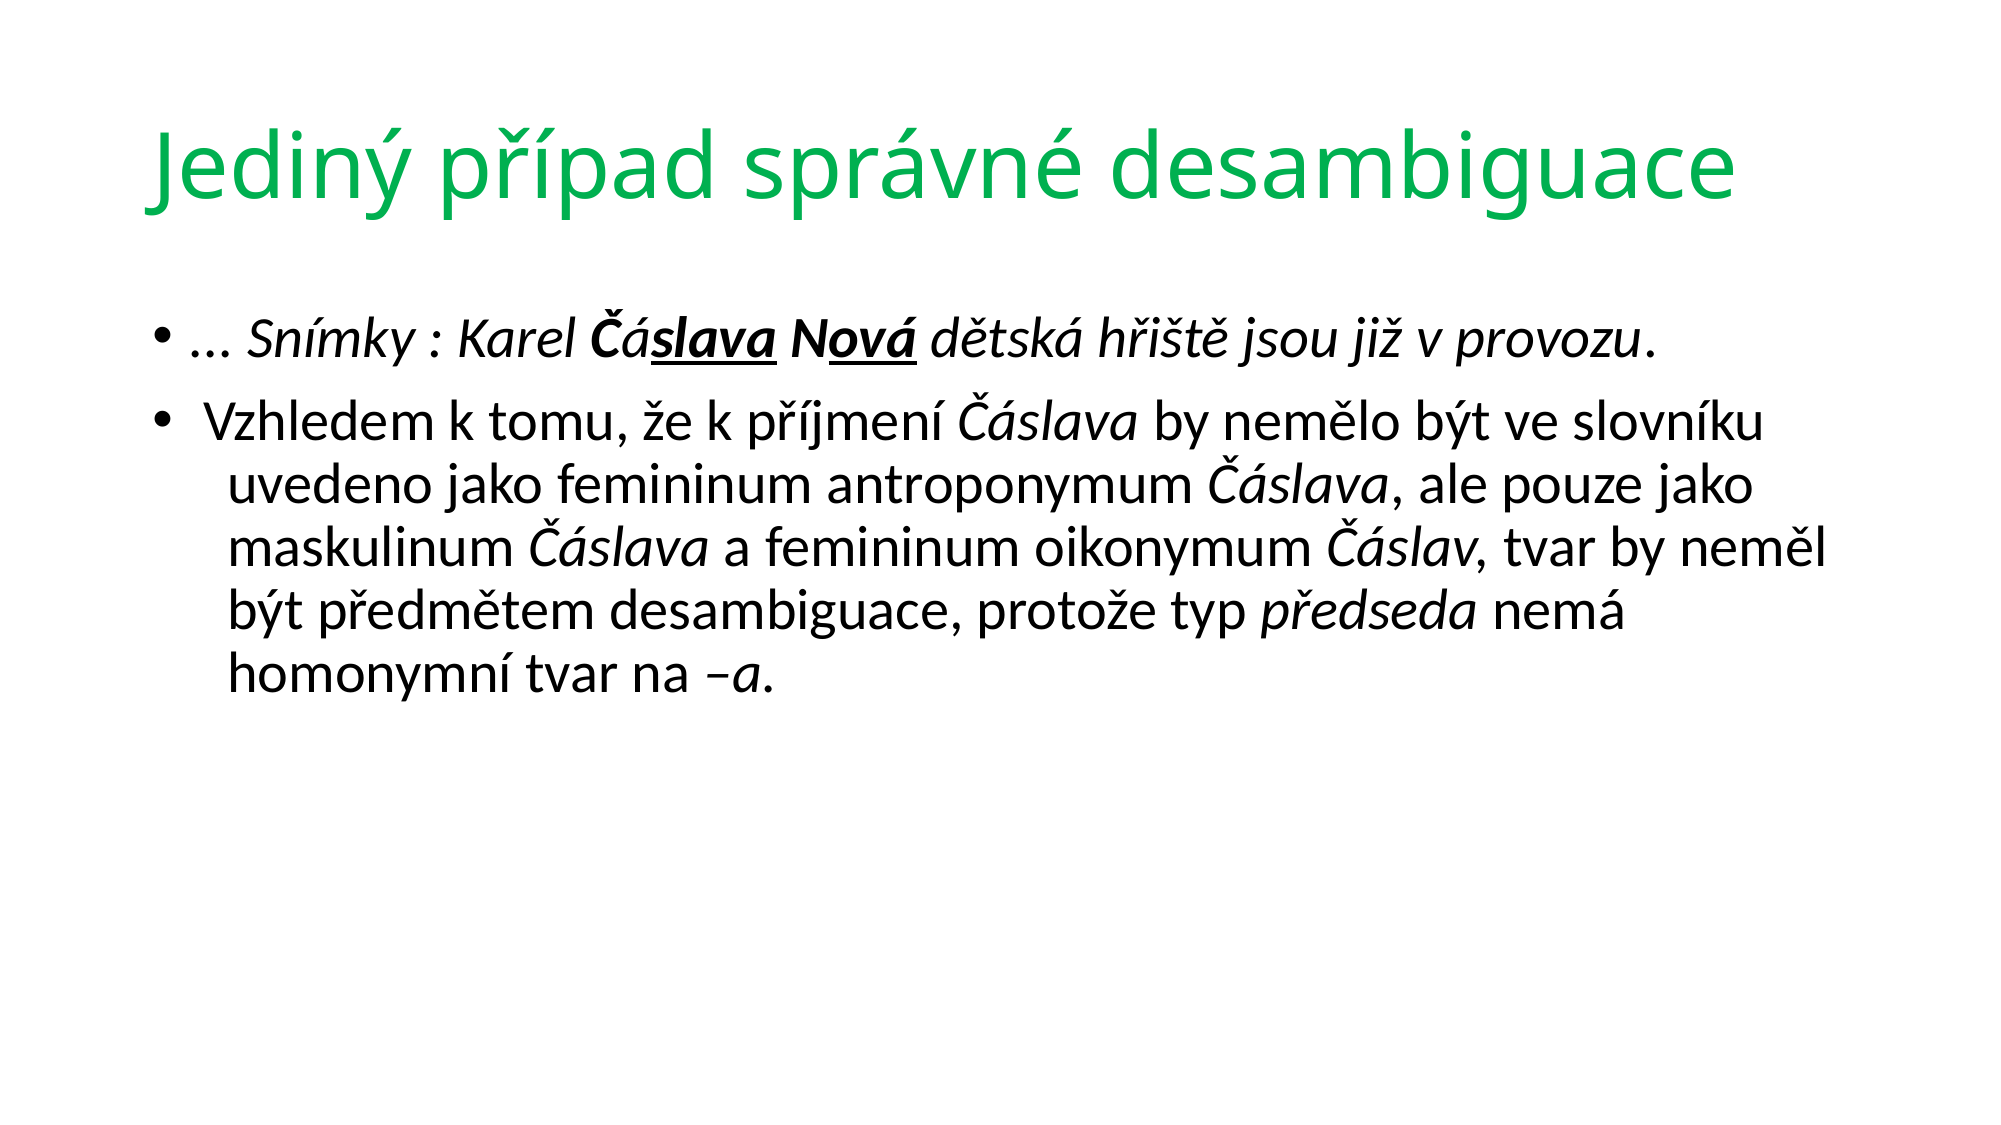

# Jediný případ správné desambiguace
... Snímky : Karel Čáslava Nová dětská hřiště jsou již v provozu.
 Vzhledem k tomu, že k příjmení Čáslava by nemělo být ve slovníku uvedeno jako femininum antroponymum Čáslava, ale pouze jako maskulinum Čáslava a femininum oikonymum Čáslav, tvar by neměl být předmětem desambiguace, protože typ předseda nemá homonymní tvar na –a.